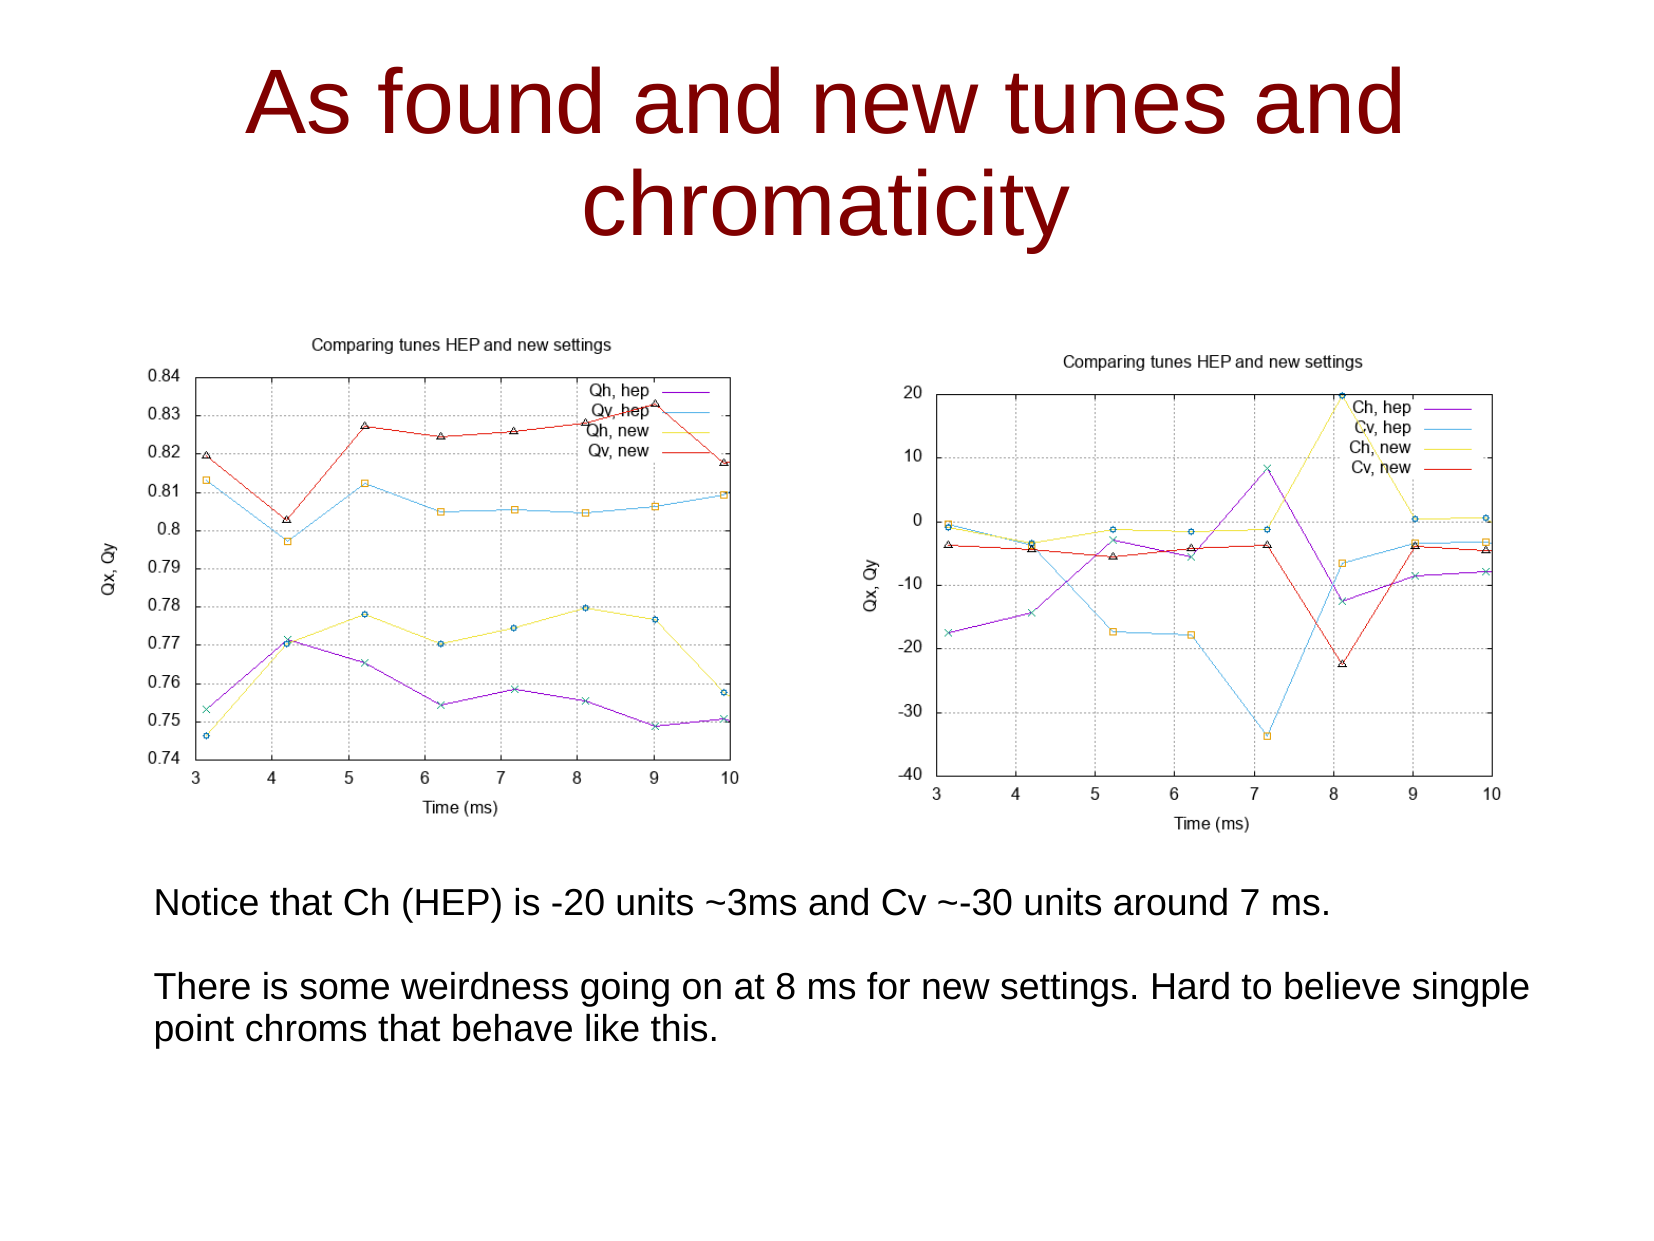

# As found and new tunes and chromaticity
Notice that Ch (HEP) is -20 units ~3ms and Cv ~-30 units around 7 ms.
There is some weirdness going on at 8 ms for new settings. Hard to believe singple point chroms that behave like this.